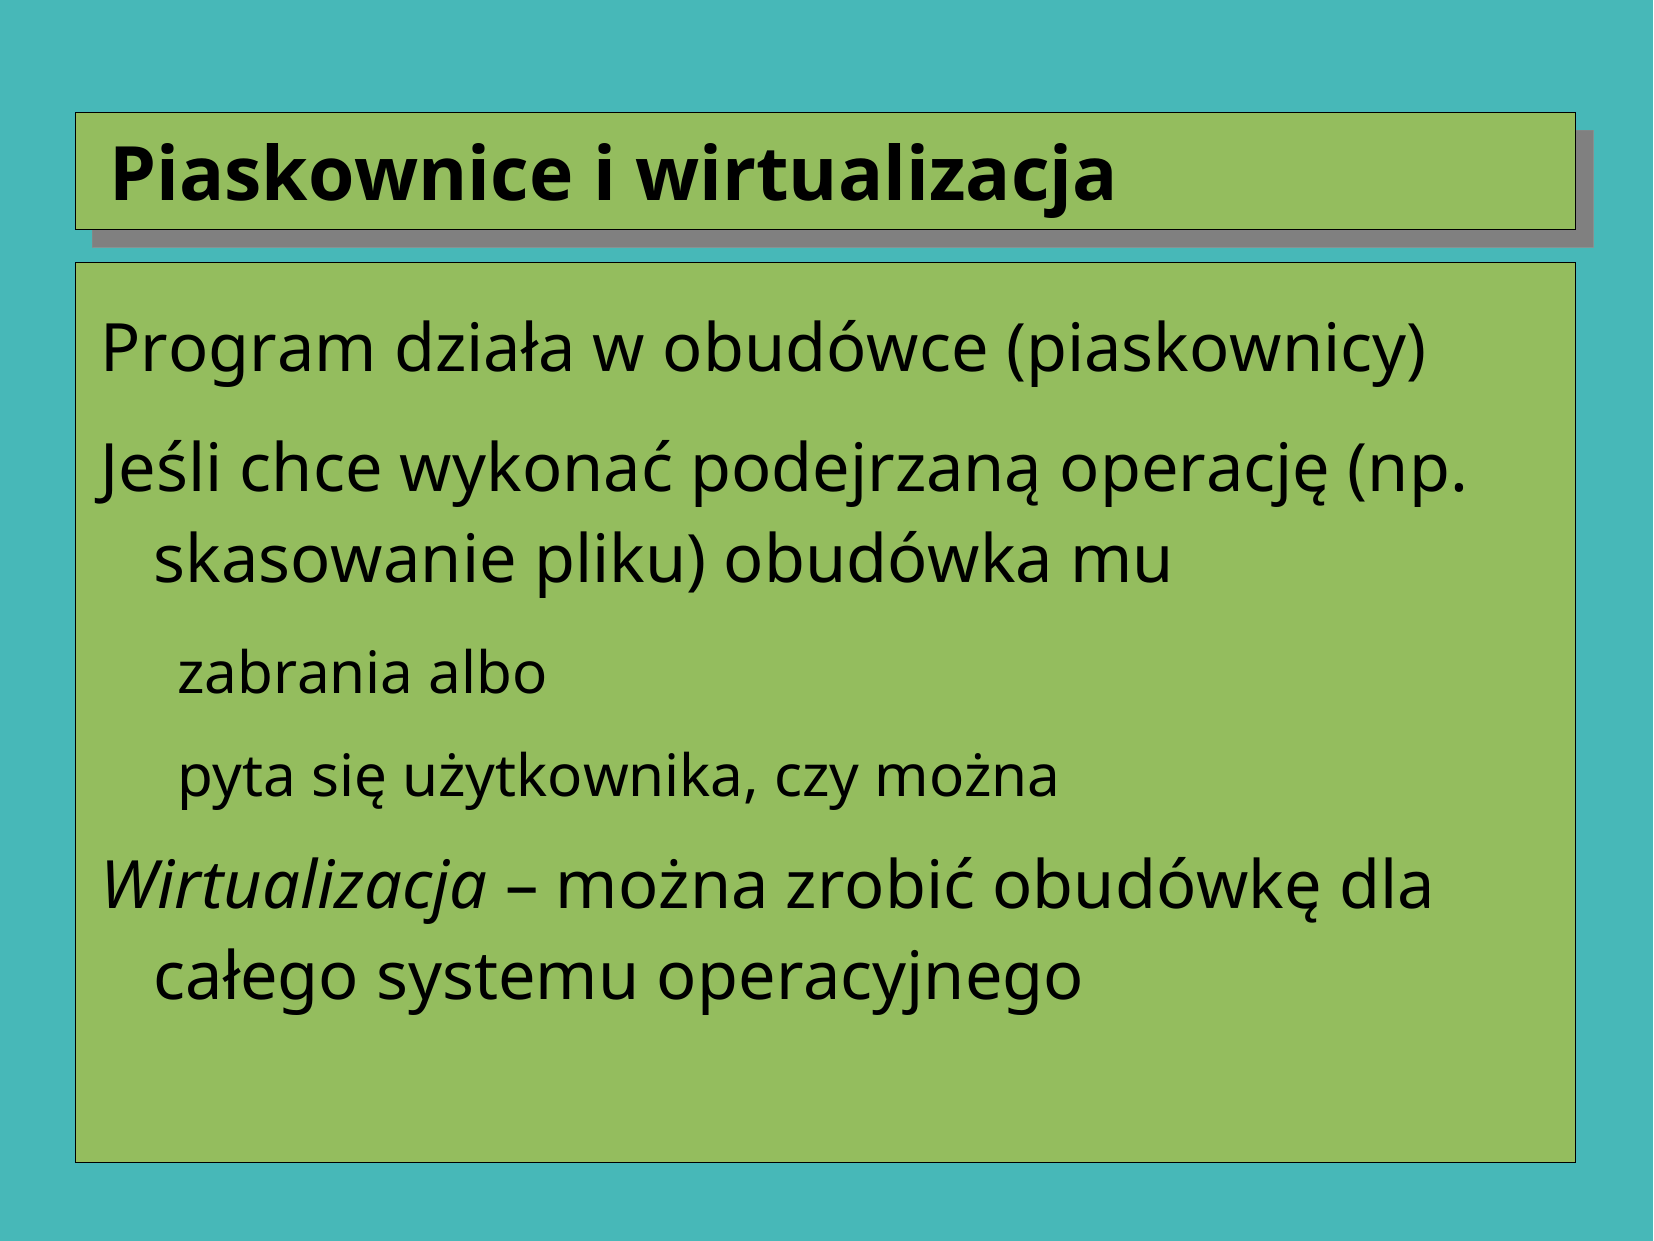

Piaskownice i wirtualizacja
# Program działa w obudówce (piaskownicy)
Jeśli chce wykonać podejrzaną operację (np. skasowanie pliku) obudówka mu
zabrania albo
pyta się użytkownika, czy można
Wirtualizacja – można zrobić obudówkę dla całego systemu operacyjnego